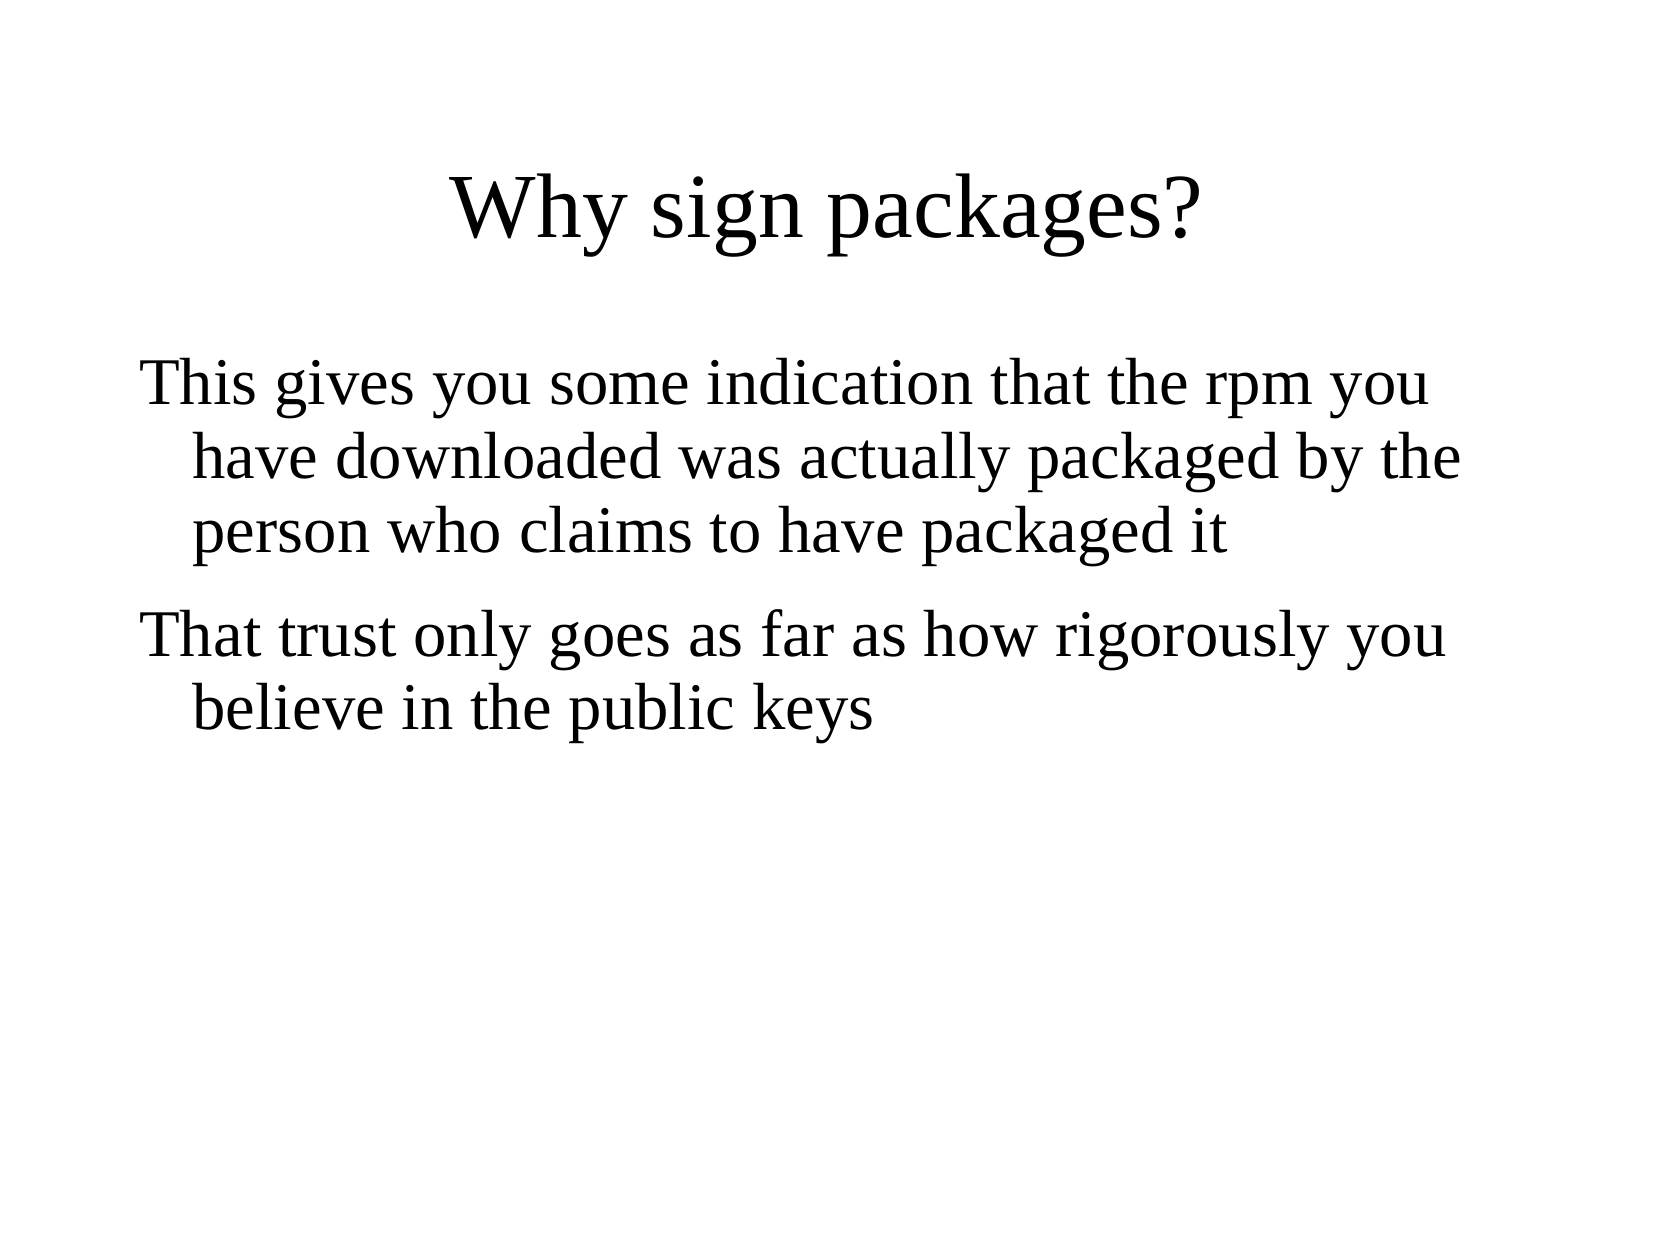

# Why sign packages?
This gives you some indication that the rpm you have downloaded was actually packaged by the person who claims to have packaged it
That trust only goes as far as how rigorously you believe in the public keys